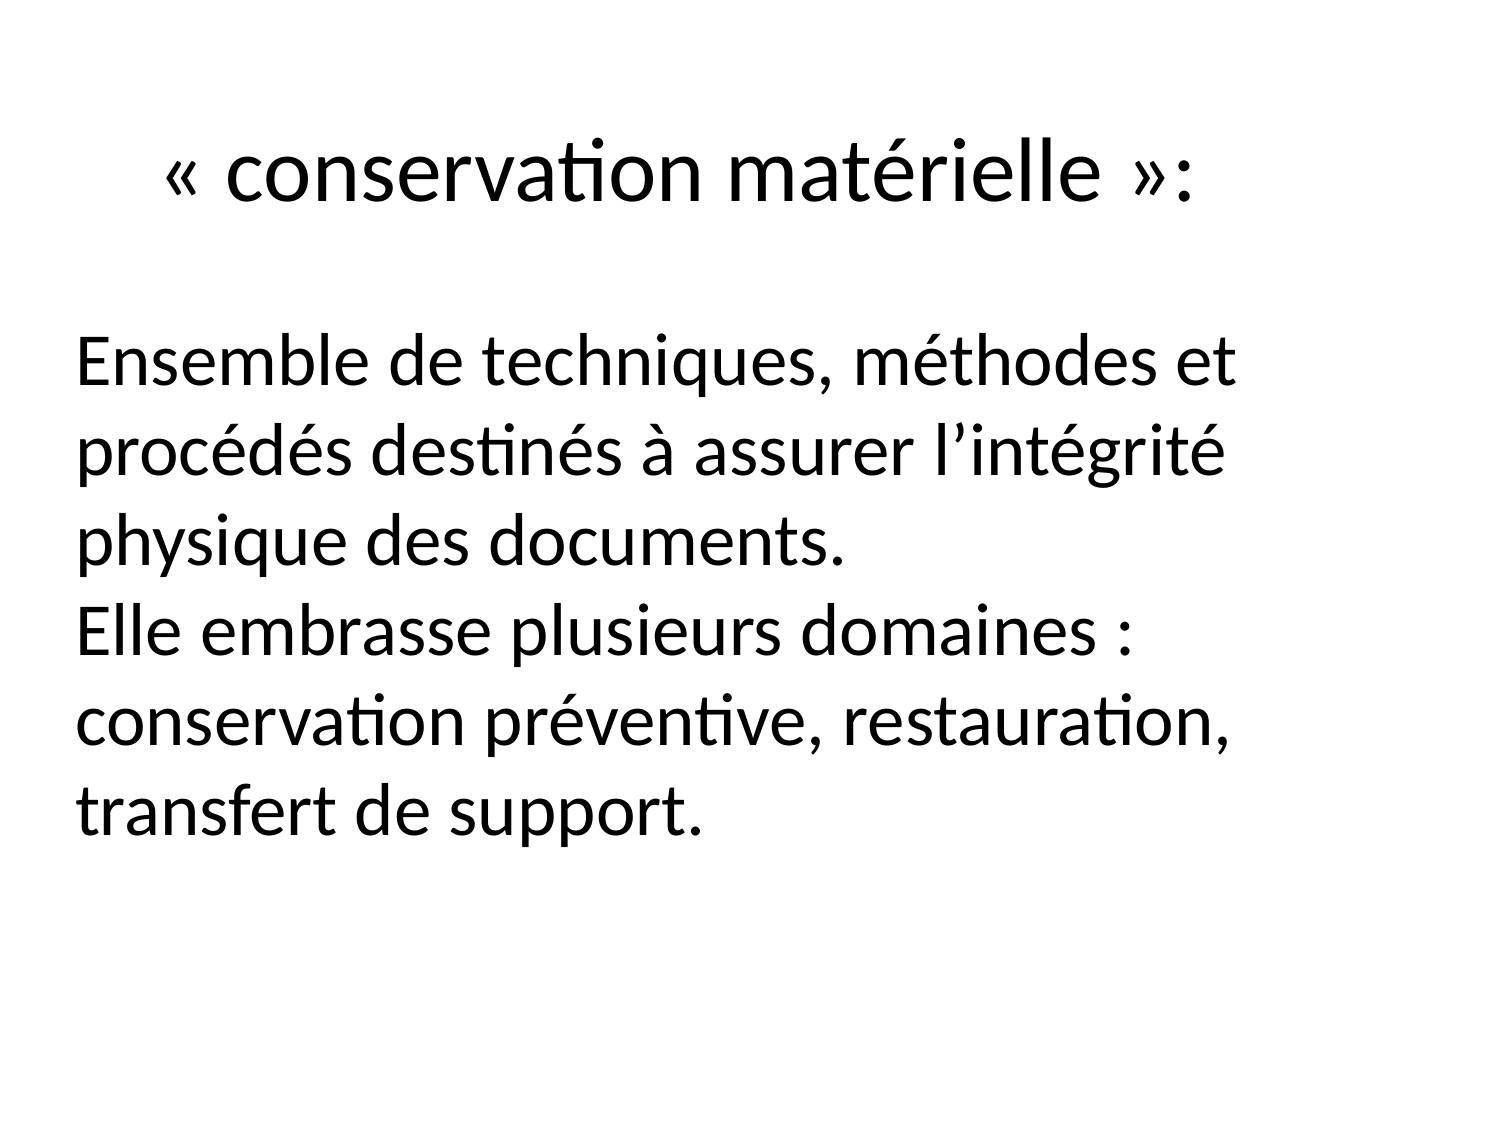

# « conservation matérielle »:
Ensemble de techniques, méthodes et procédés destinés à assurer l’intégrité physique des documents.
Elle embrasse plusieurs domaines : conservation préventive, restauration, transfert de support.